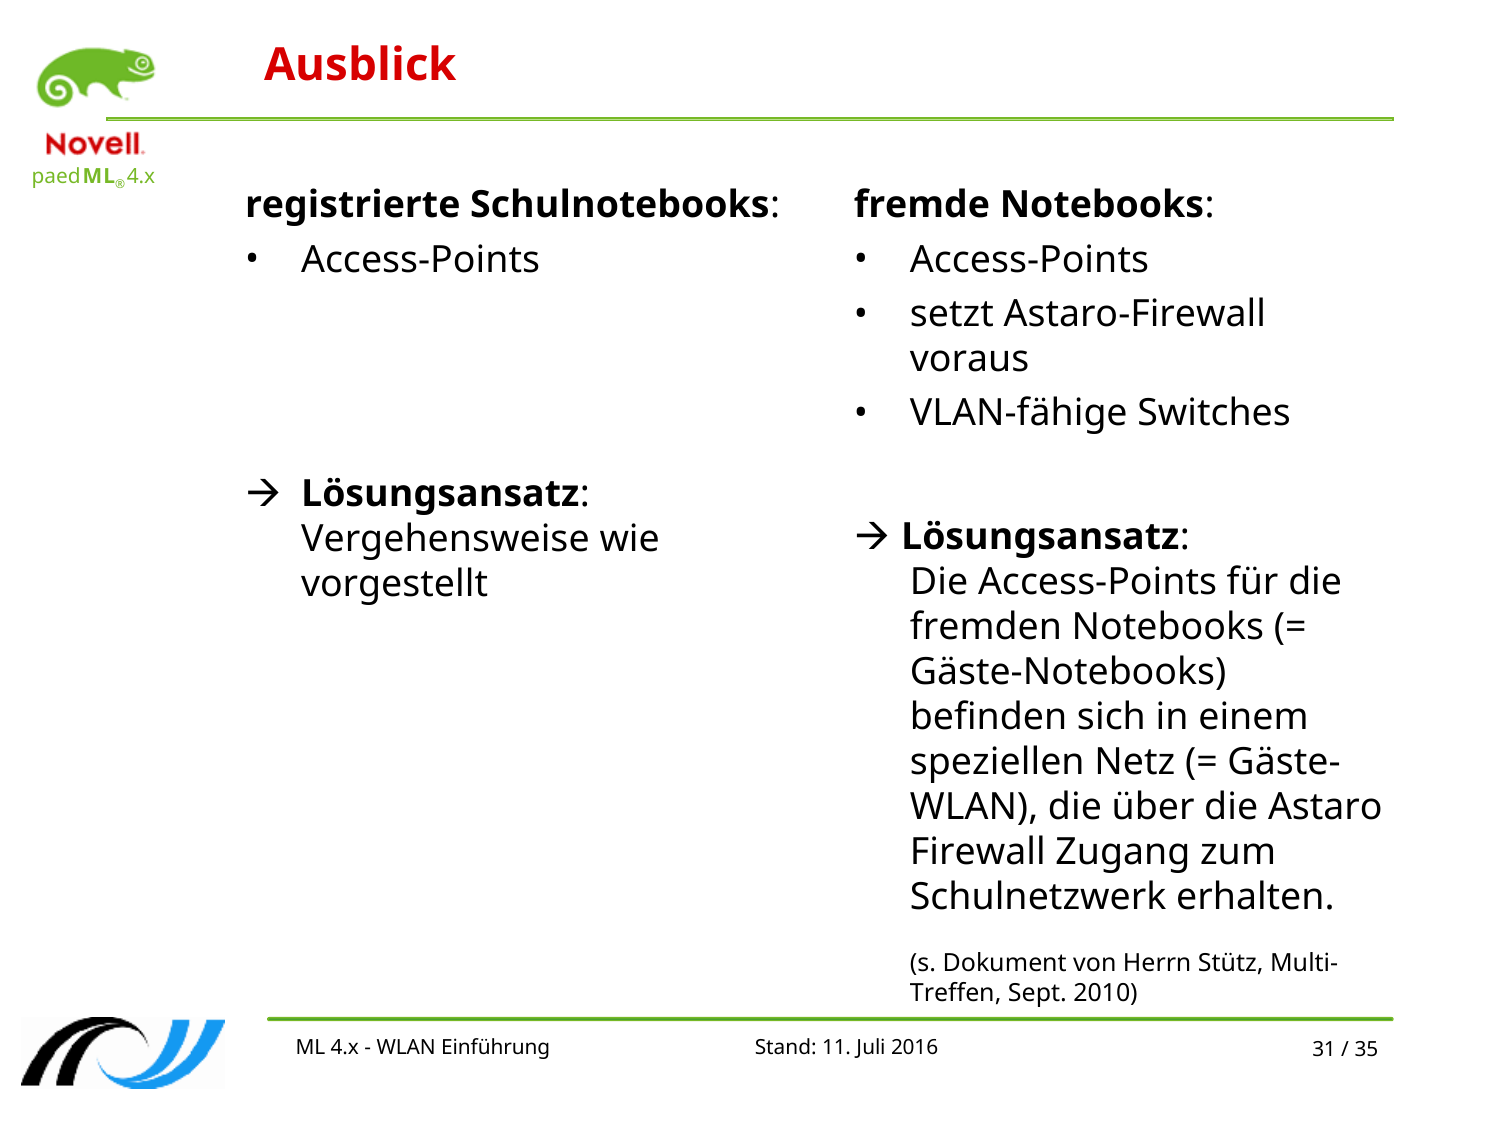

# Ausblick
registrierte Schulnotebooks:
Access-Points
	Lösungsansatz:
Vergehensweise wie vorgestellt
fremde Notebooks:
Access-Points
setzt Astaro-Firewall voraus
VLAN-fähige Switches
 Lösungsansatz:
Die Access-Points für die fremden Notebooks (= Gäste-Notebooks) befinden sich in einem speziellen Netz (= Gäste-WLAN), die über die Astaro Firewall Zugang zum Schulnetzwerk erhalten.
(s. Dokument von Herrn Stütz, Multi-Treffen, Sept. 2010)
ML 4.x - WLAN Einführung
11. Juli 2016
31